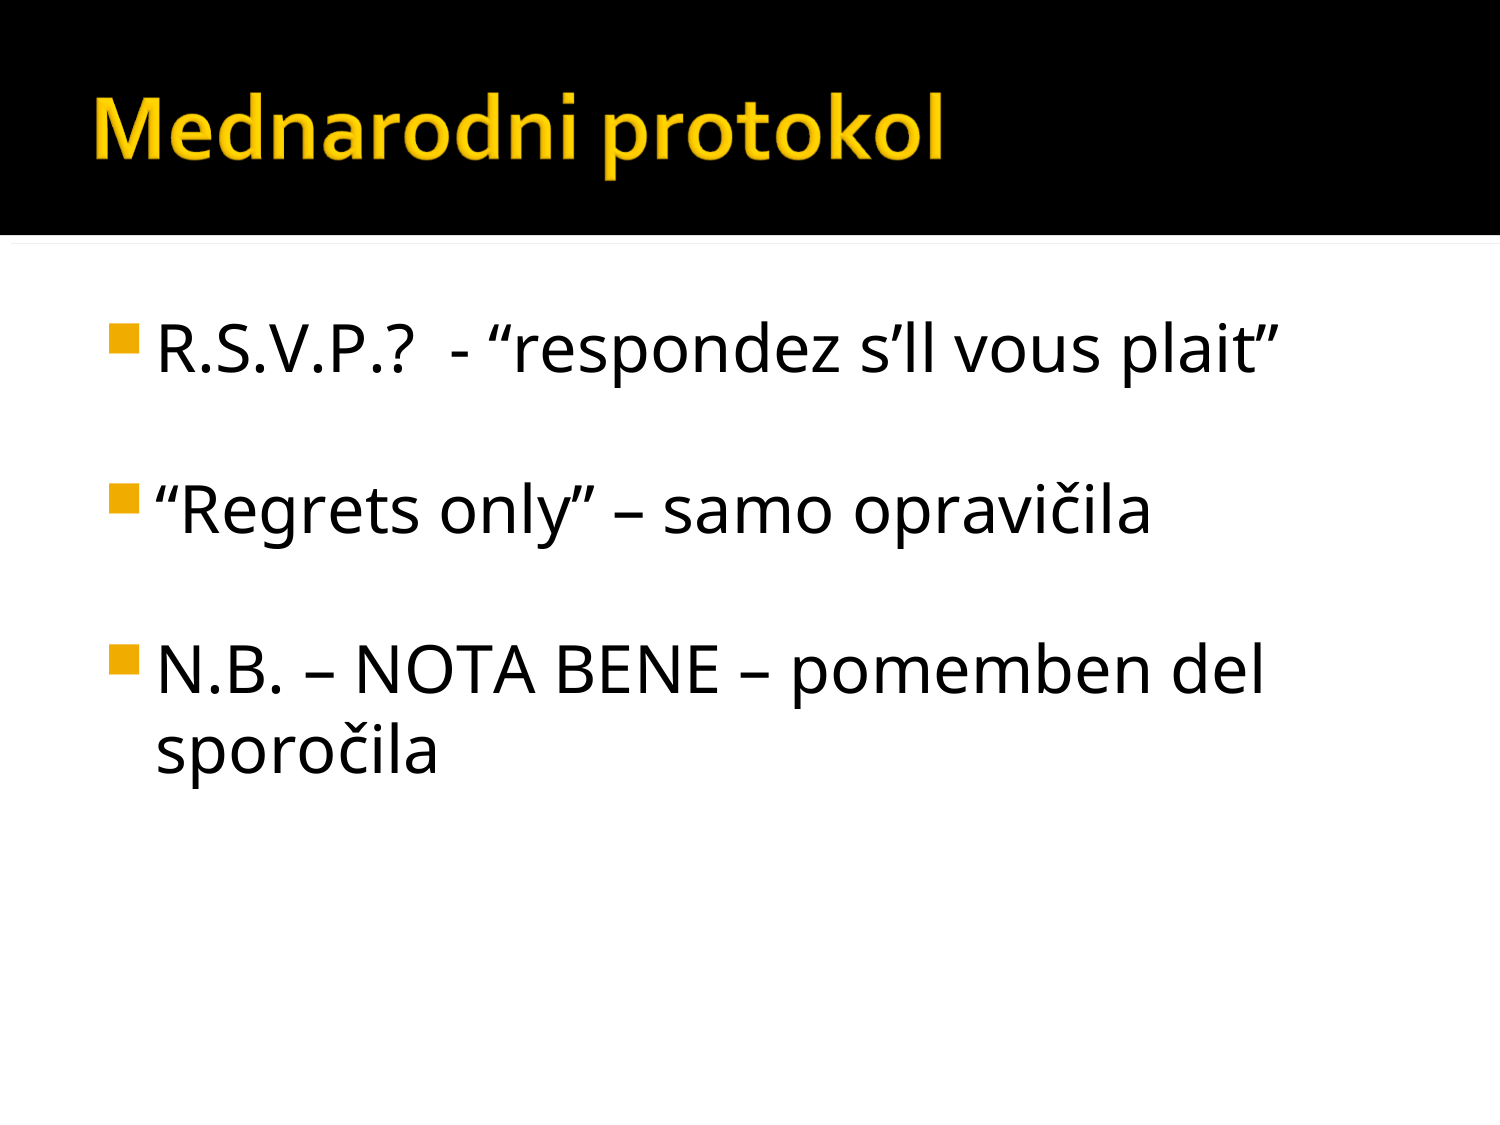

# R.S.V.P.? - “respondez s’ll vous plait”
“Regrets only” – samo opravičila
N.B. – NOTA BENE – pomemben del sporočila